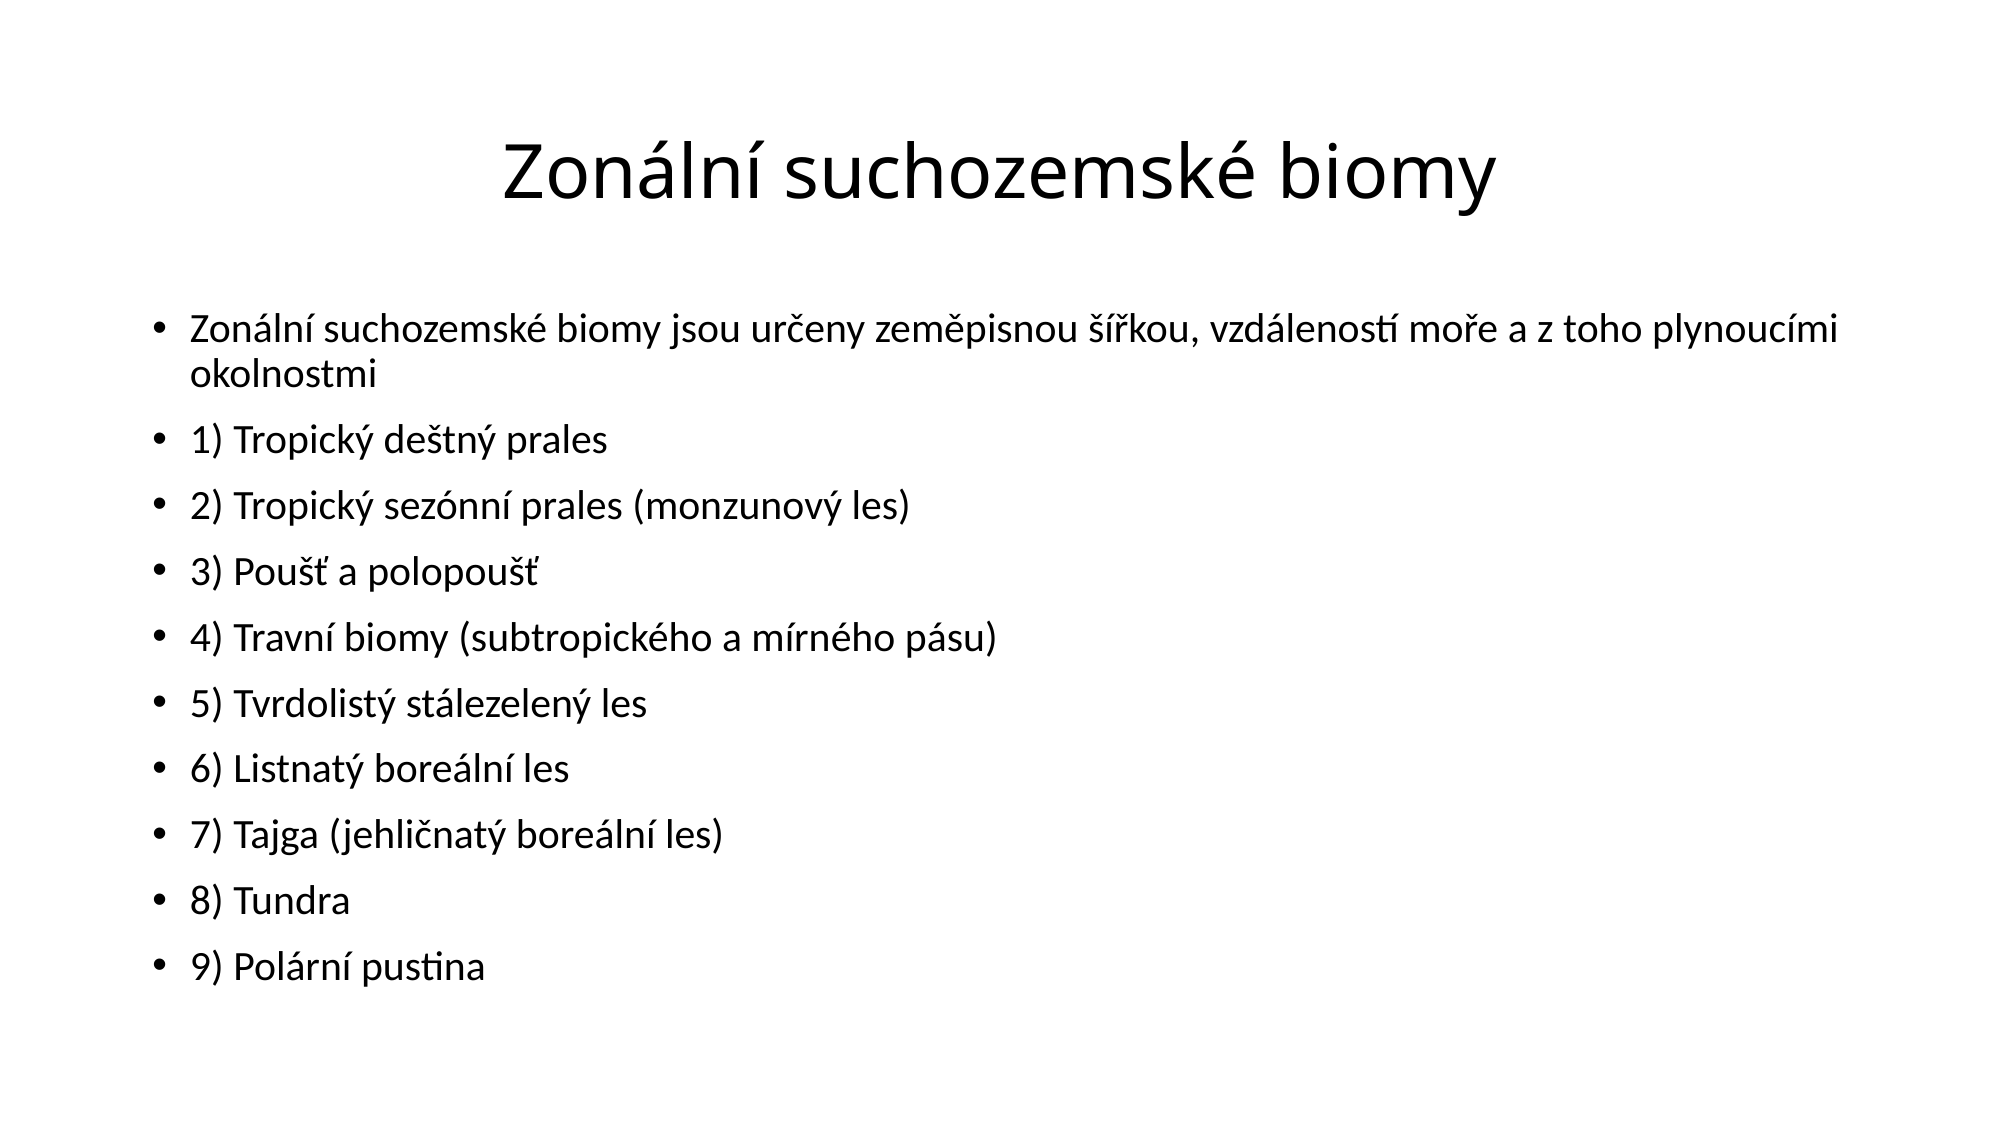

# Zonální suchozemské biomy
Zonální suchozemské biomy jsou určeny zeměpisnou šířkou, vzdáleností moře a z toho plynoucími okolnostmi
1) Tropický deštný prales
2) Tropický sezónní prales (monzunový les)
3) Poušť a polopoušť
4) Travní biomy (subtropického a mírného pásu)
5) Tvrdolistý stálezelený les
6) Listnatý boreální les
7) Tajga (jehličnatý boreální les)
8) Tundra
9) Polární pustina